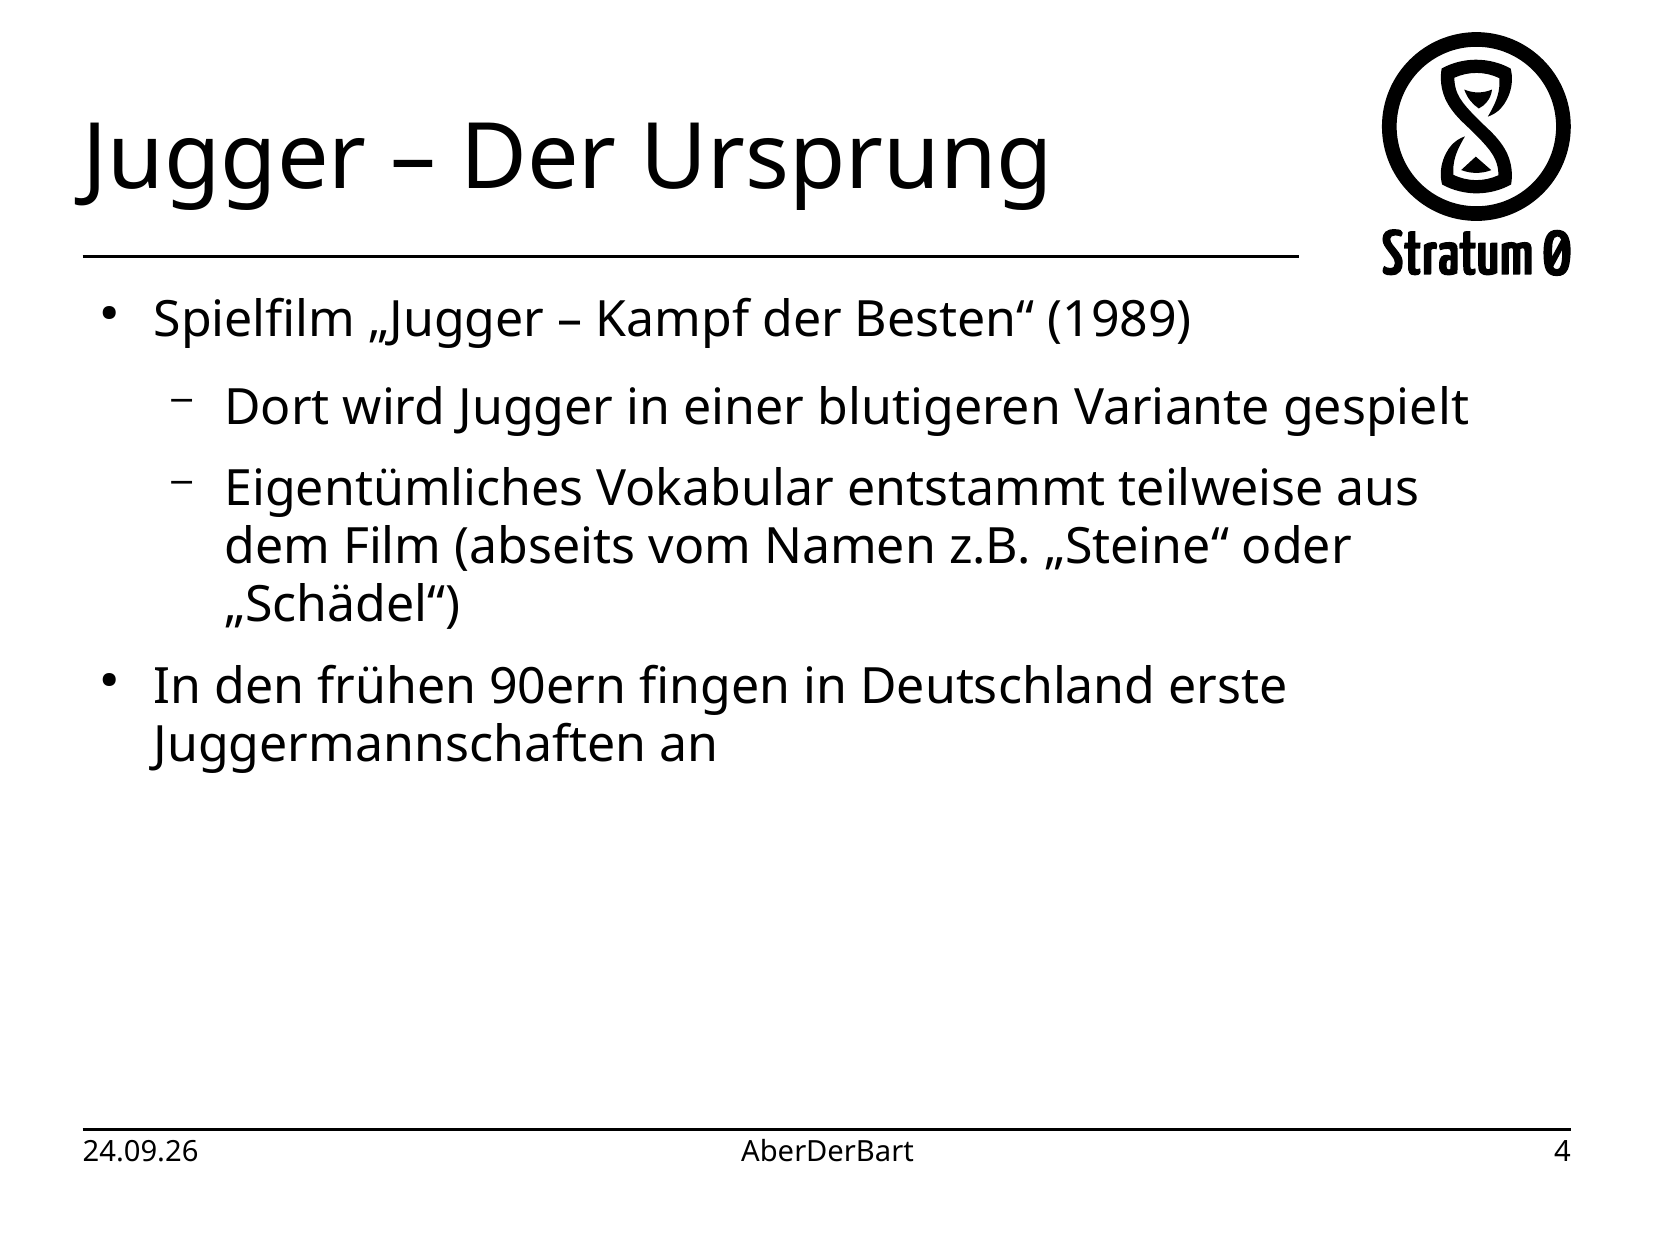

# Jugger – Der Ursprung
Spielfilm „Jugger – Kampf der Besten“ (1989)
Dort wird Jugger in einer blutigeren Variante gespielt
Eigentümliches Vokabular entstammt teilweise aus dem Film (abseits vom Namen z.B. „Steine“ oder „Schädel“)
In den frühen 90ern fingen in Deutschland erste Juggermannschaften an
AberDerBart
4